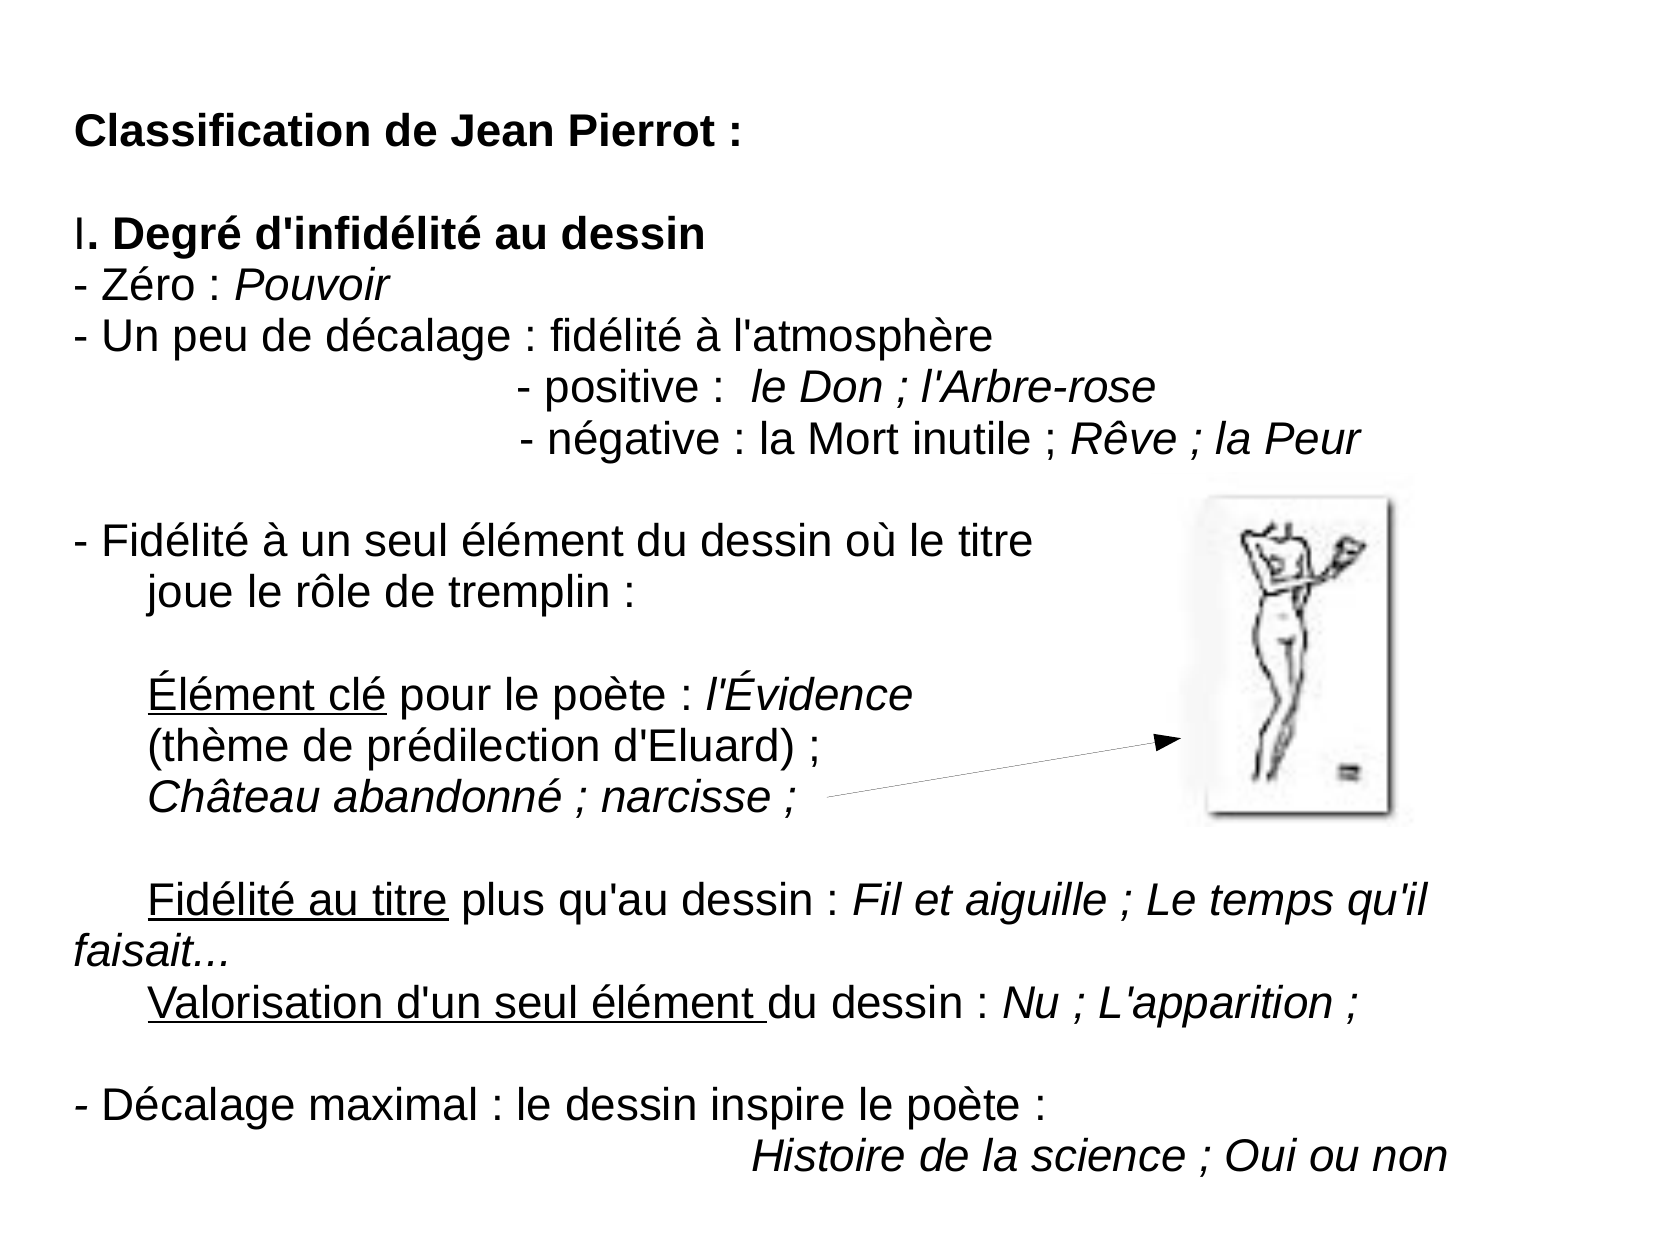

Classification de Jean Pierrot :
I. Degré d'infidélité au dessin
- Zéro : Pouvoir
- Un peu de décalage : fidélité à l'atmosphère
						- positive : le Don ; l'Arbre-rose
 - négative : la Mort inutile ; Rêve ; la Peur
- Fidélité à un seul élément du dessin où le titre
	joue le rôle de tremplin :
	Élément clé pour le poète : l'Évidence
	(thème de prédilection d'Eluard) ;
	Château abandonné ; narcisse ;
	Fidélité au titre plus qu'au dessin : Fil et aiguille ; Le temps qu'il faisait...
	Valorisation d'un seul élément du dessin : Nu ; L'apparition ;
- Décalage maximal : le dessin inspire le poète :
									 Histoire de la science ; Oui ou non